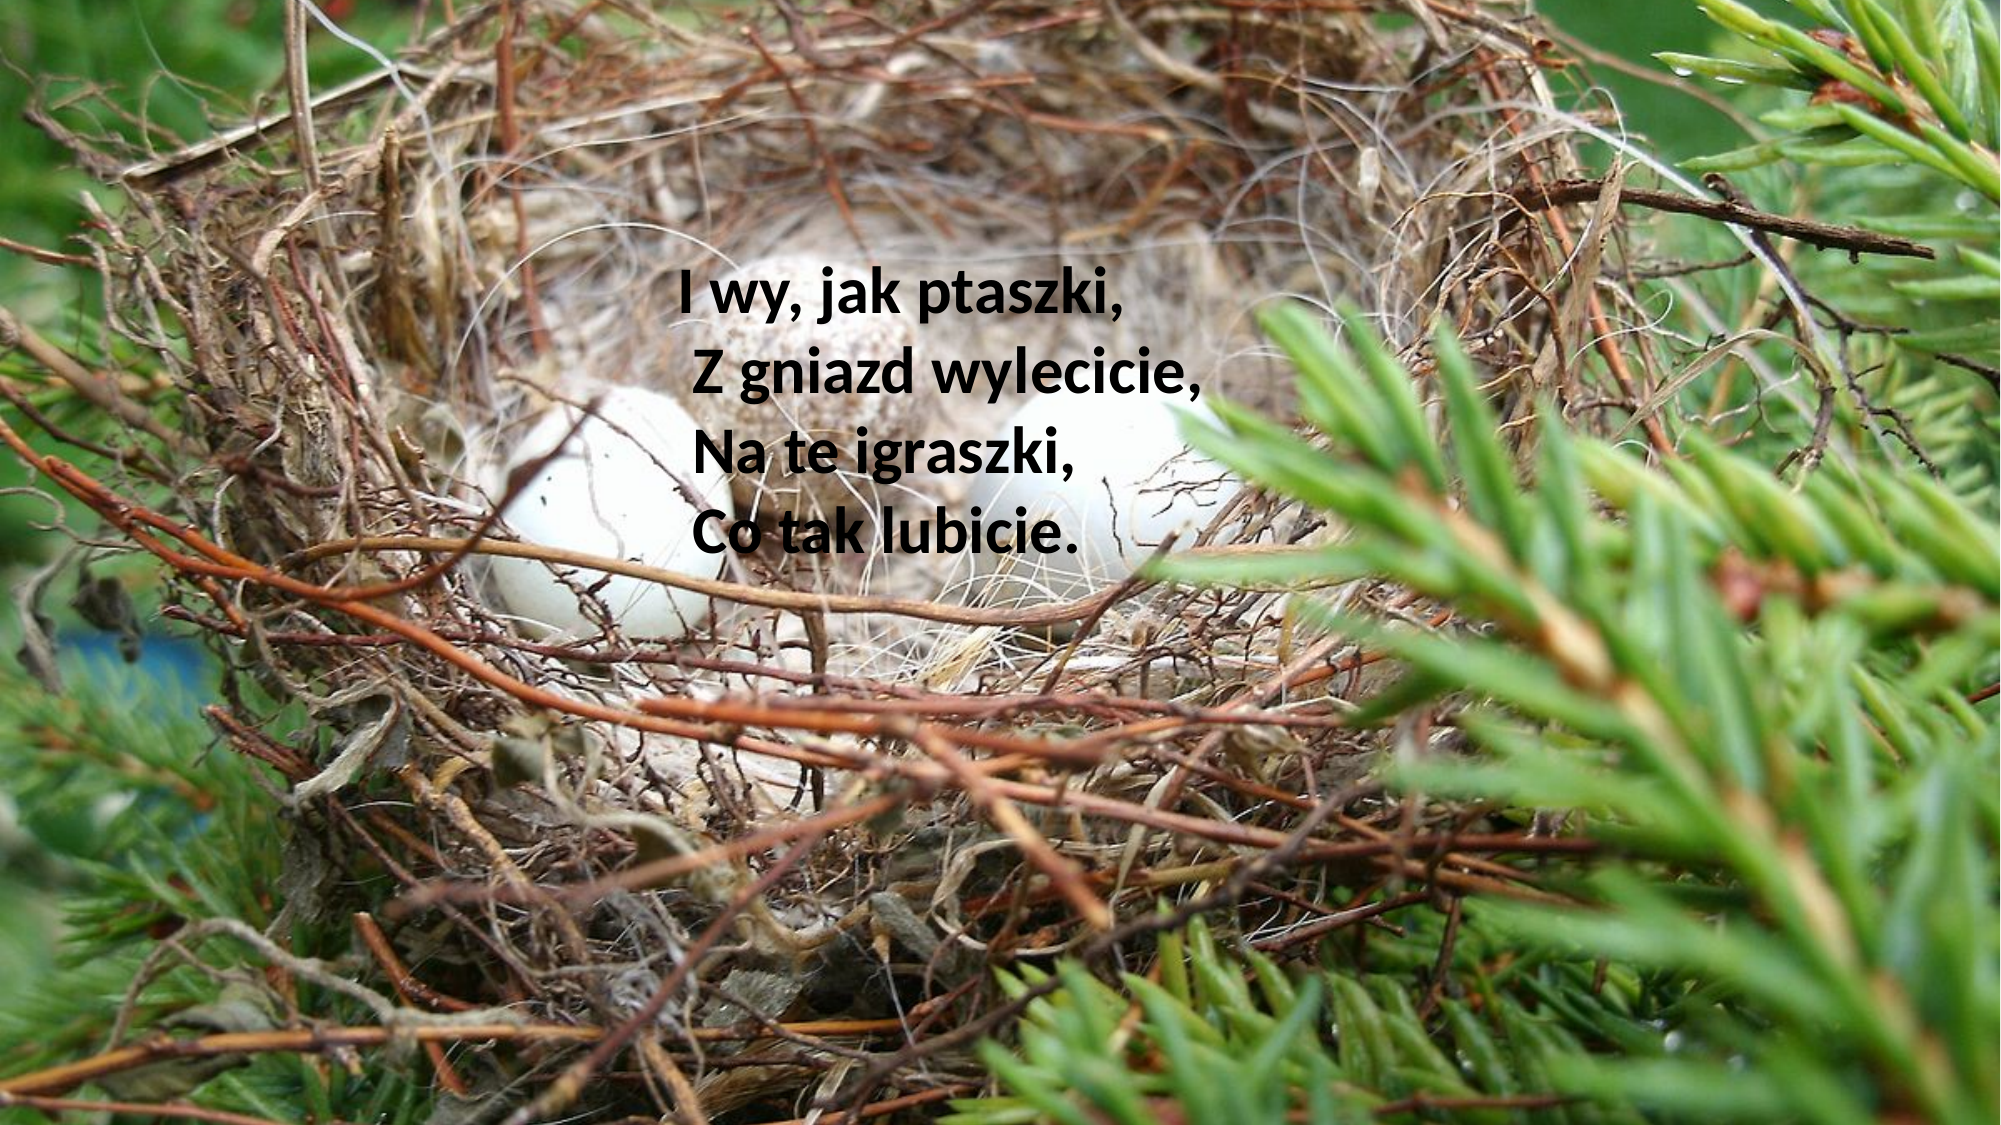

I wy, jak ptasz­ki,
 Z gniazd wy­le­ci­cie,
 Na te igrasz­ki,
 Co tak lu­bi­cie.